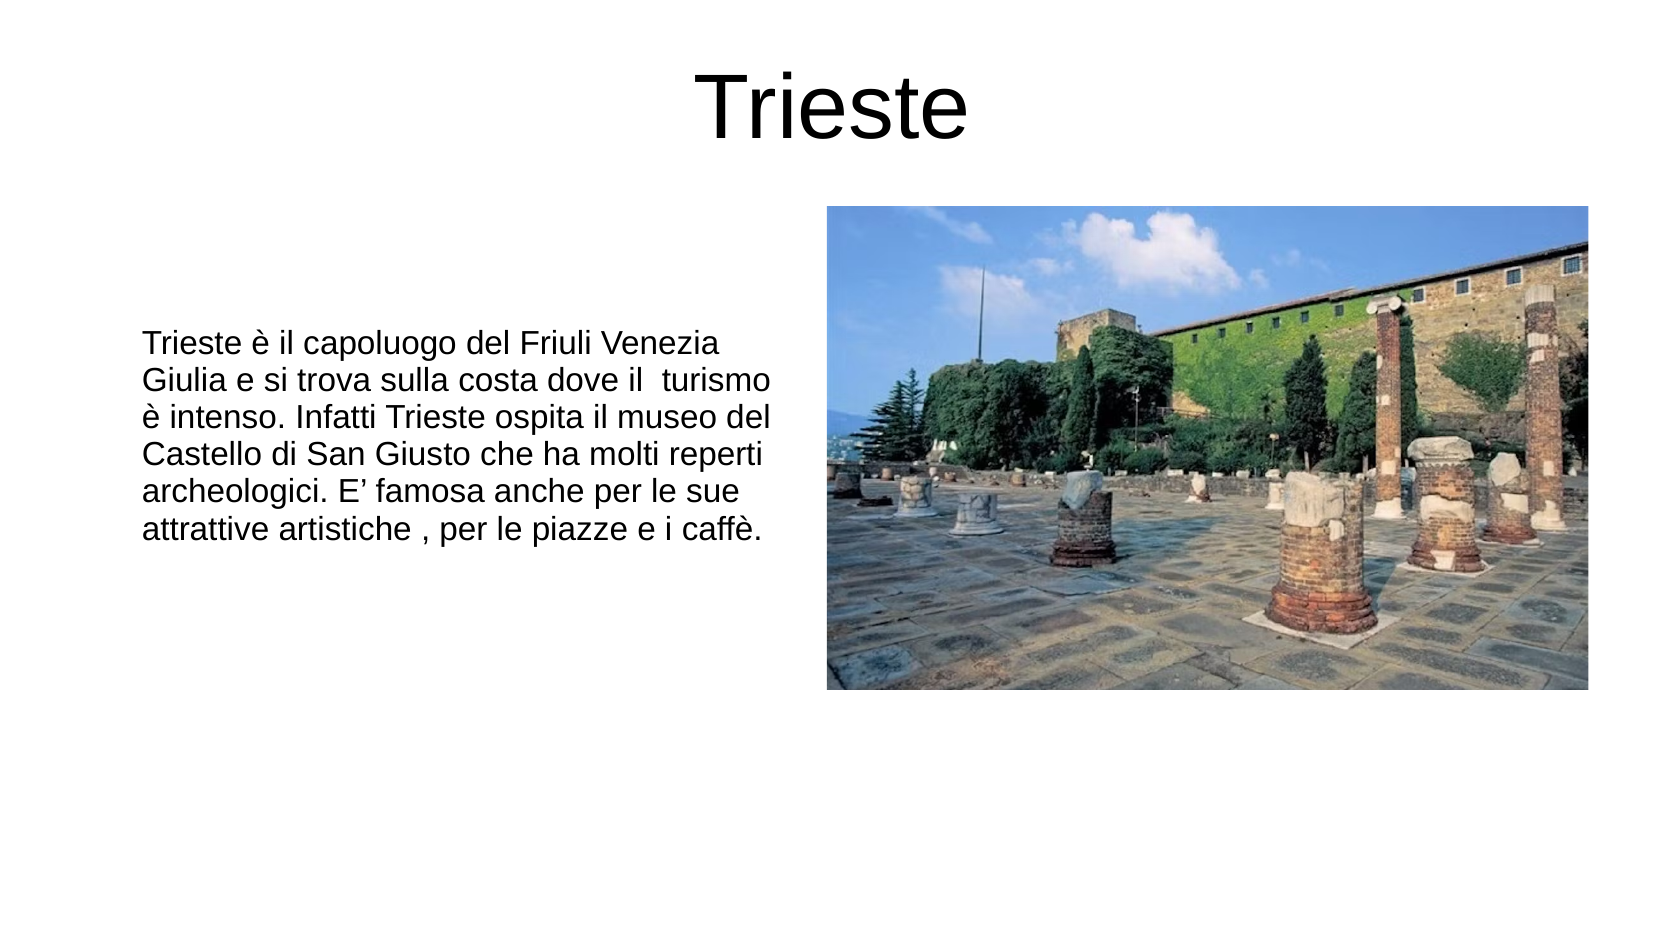

# Trieste
Trieste è il capoluogo del Friuli Venezia Giulia e si trova sulla costa dove il turismo è intenso. Infatti Trieste ospita il museo del Castello di San Giusto che ha molti reperti archeologici. E’ famosa anche per le sue attrattive artistiche , per le piazze e i caffè.